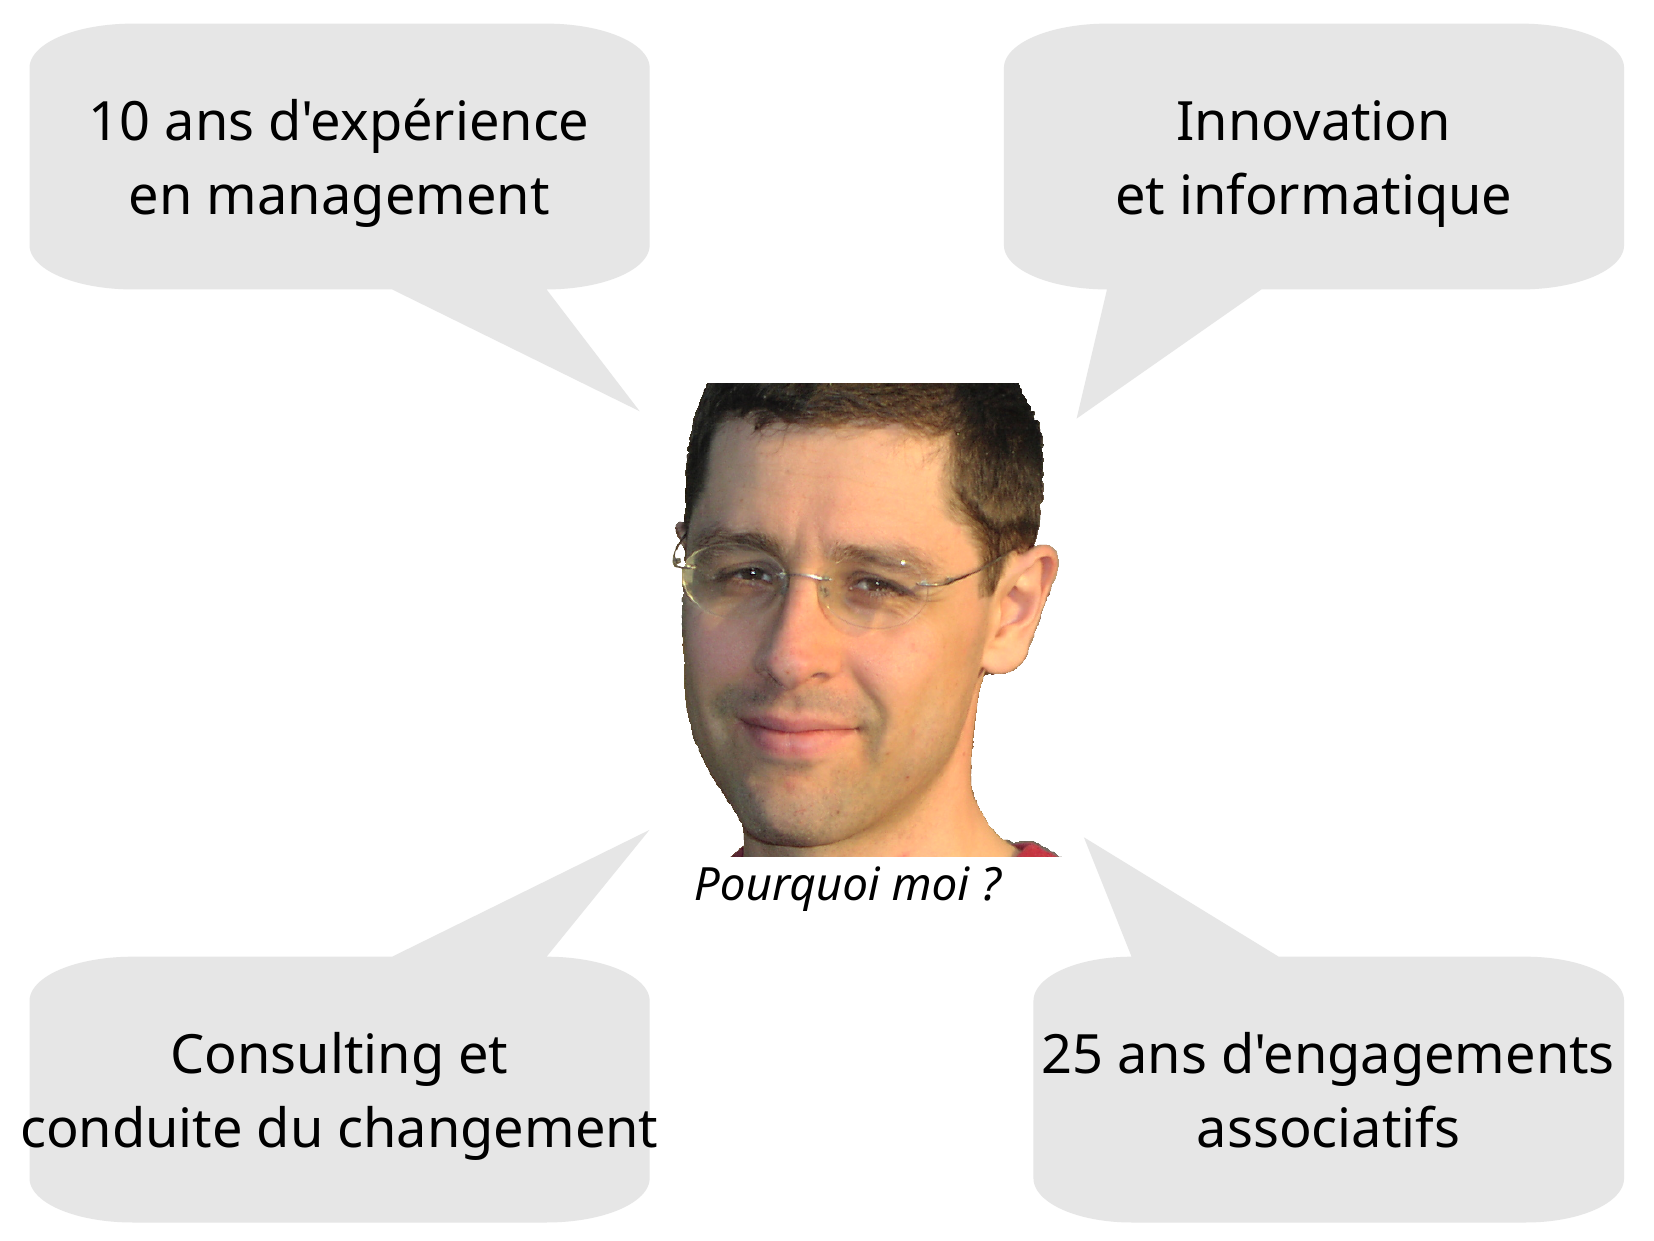

10 ans d'expérience
en management
Innovation
et informatique
Pourquoi moi ?
Consulting et
conduite du changement
25 ans d'engagements
associatifs